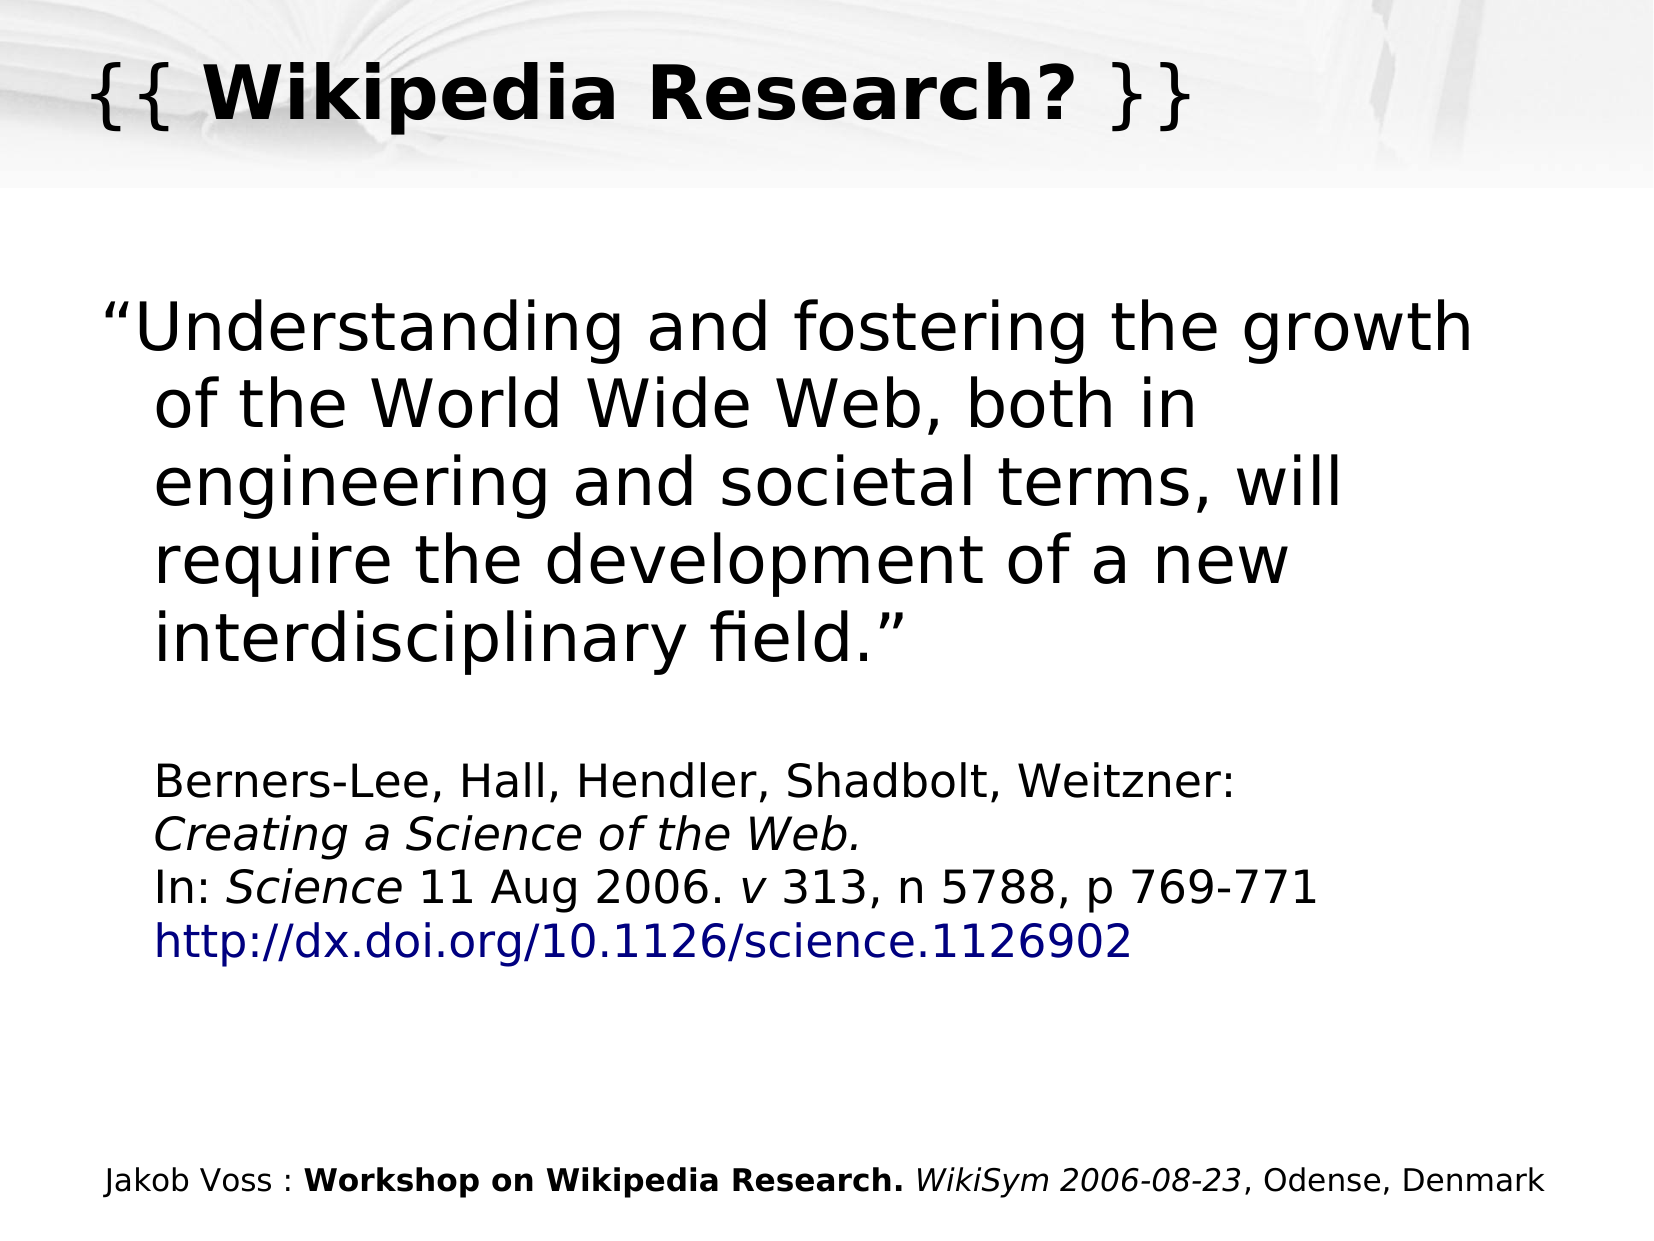

# {{ Wikipedia Research? }}
“Understanding and fostering the growth
of the World Wide Web, both in engineering and societal terms, will require the development of a new interdisciplinary field.”
Berners-Lee, Hall, Hendler, Shadbolt, Weitzner:
Creating a Science of the Web.
In: Science 11 Aug 2006. v 313, n 5788, p 769-771
http://dx.doi.org/10.1126/science.1126902